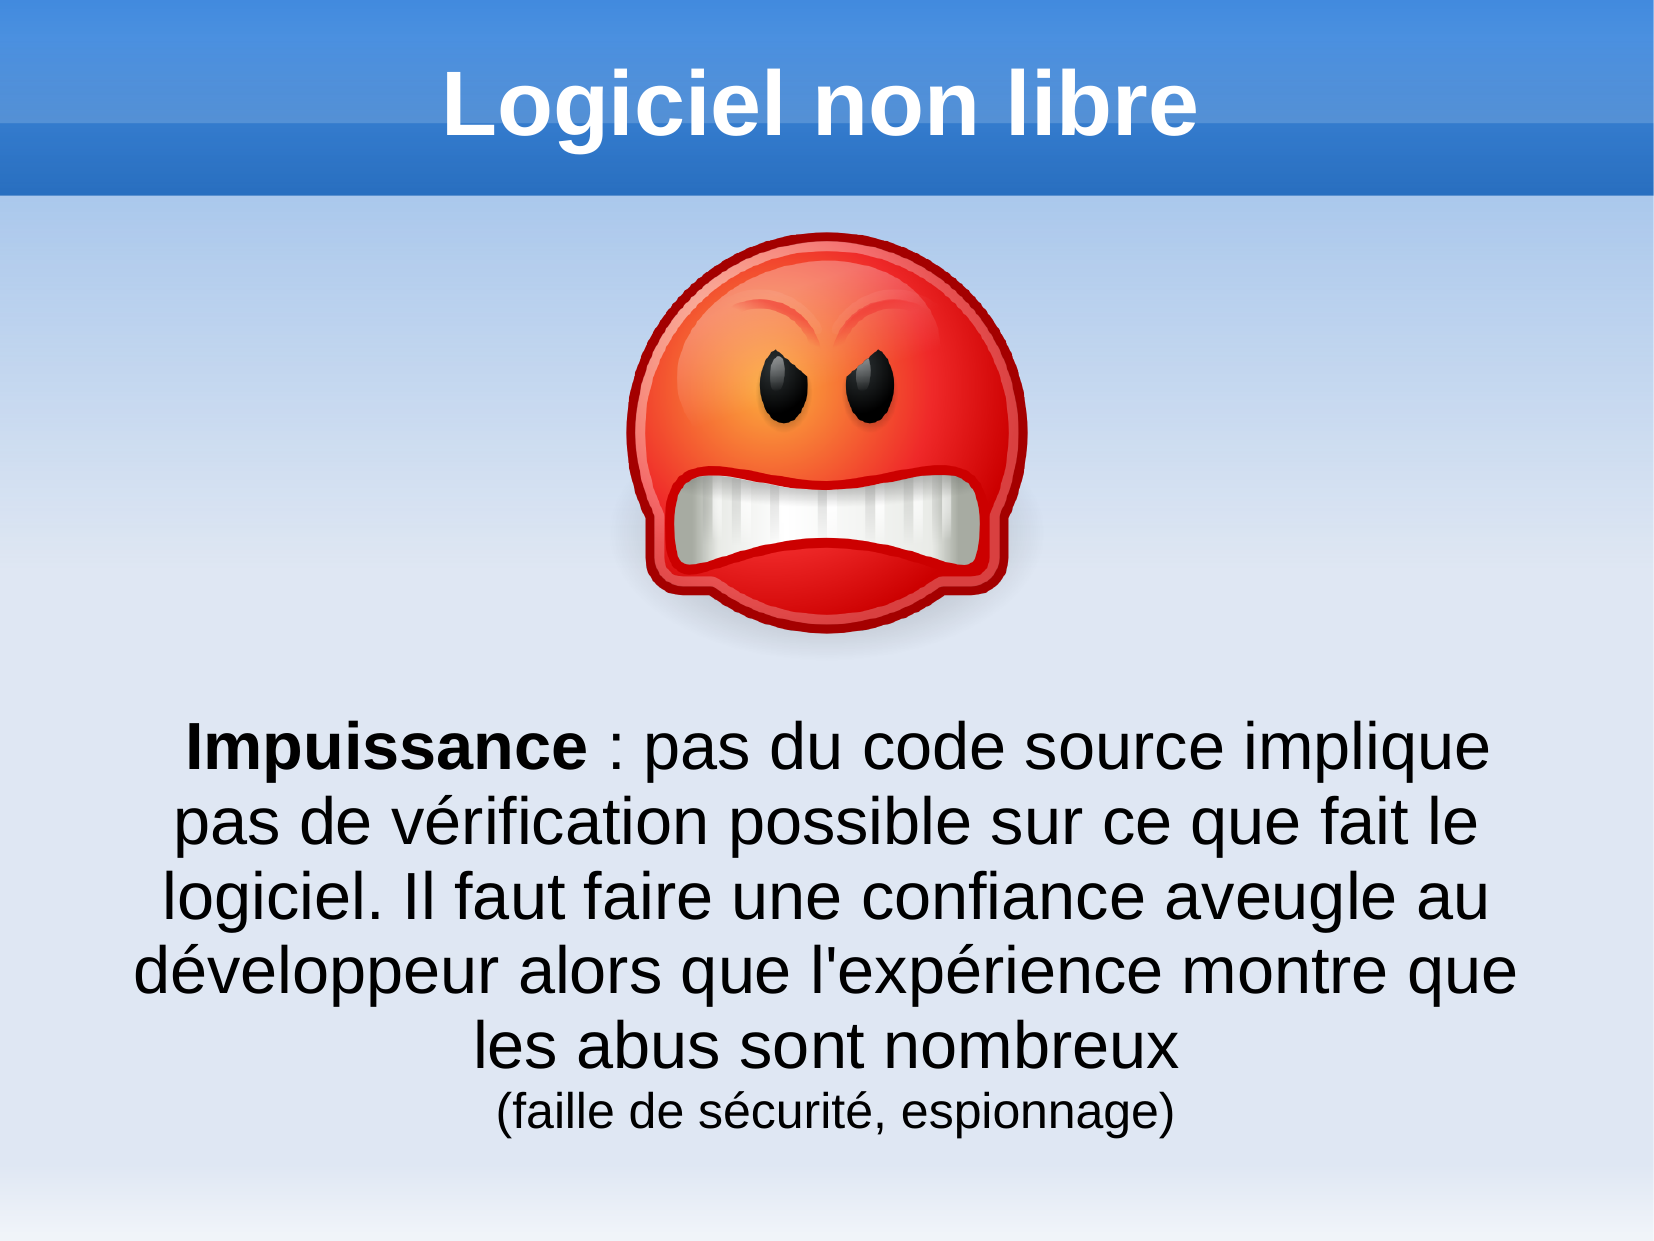

# Logiciel non libre
Impuissance : pas du code source implique pas de vérification possible sur ce que fait le logiciel. Il faut faire une confiance aveugle au développeur alors que l'expérience montre que les abus sont nombreux
(faille de sécurité, espionnage)